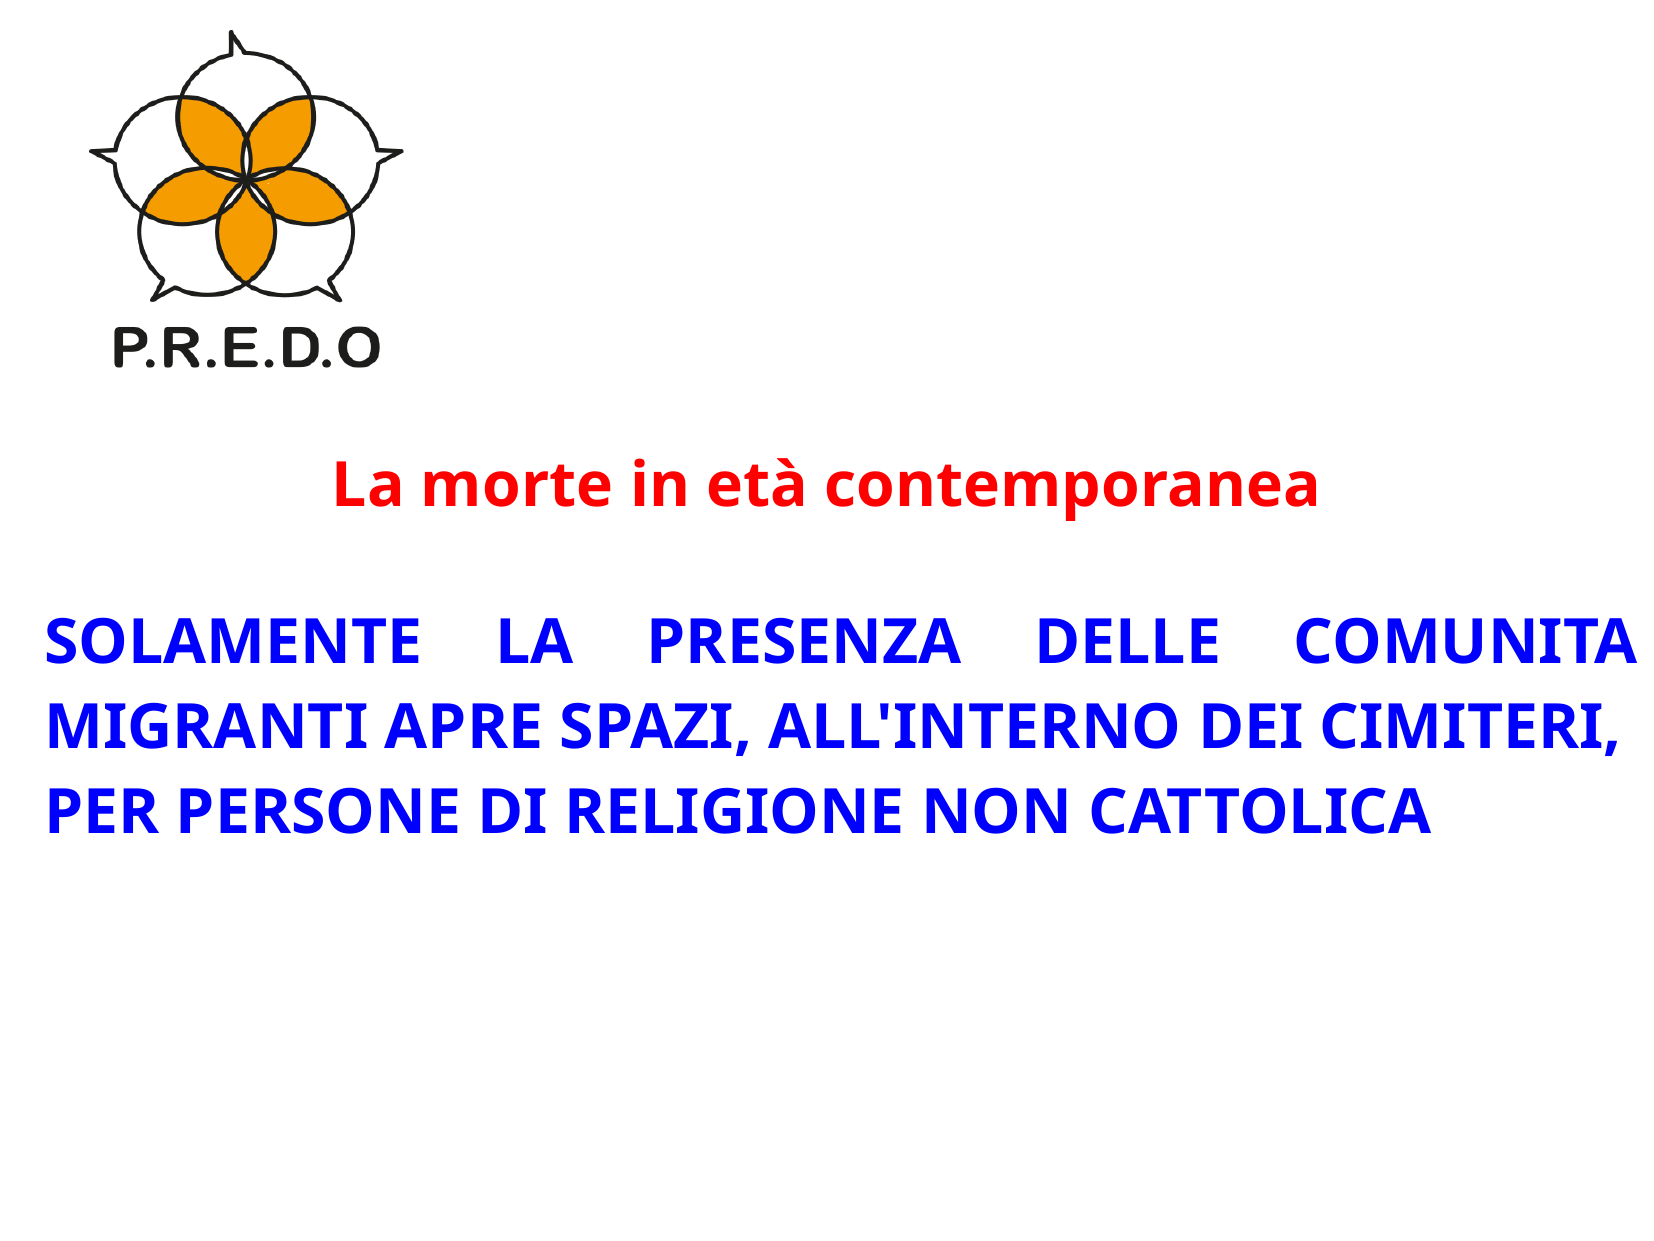

La morte in età contemporanea
SOLAMENTE LA PRESENZA DELLE COMUNITA MIGRANTI APRE SPAZI, ALL'INTERNO DEI CIMITERI, PER PERSONE DI RELIGIONE NON CATTOLICA